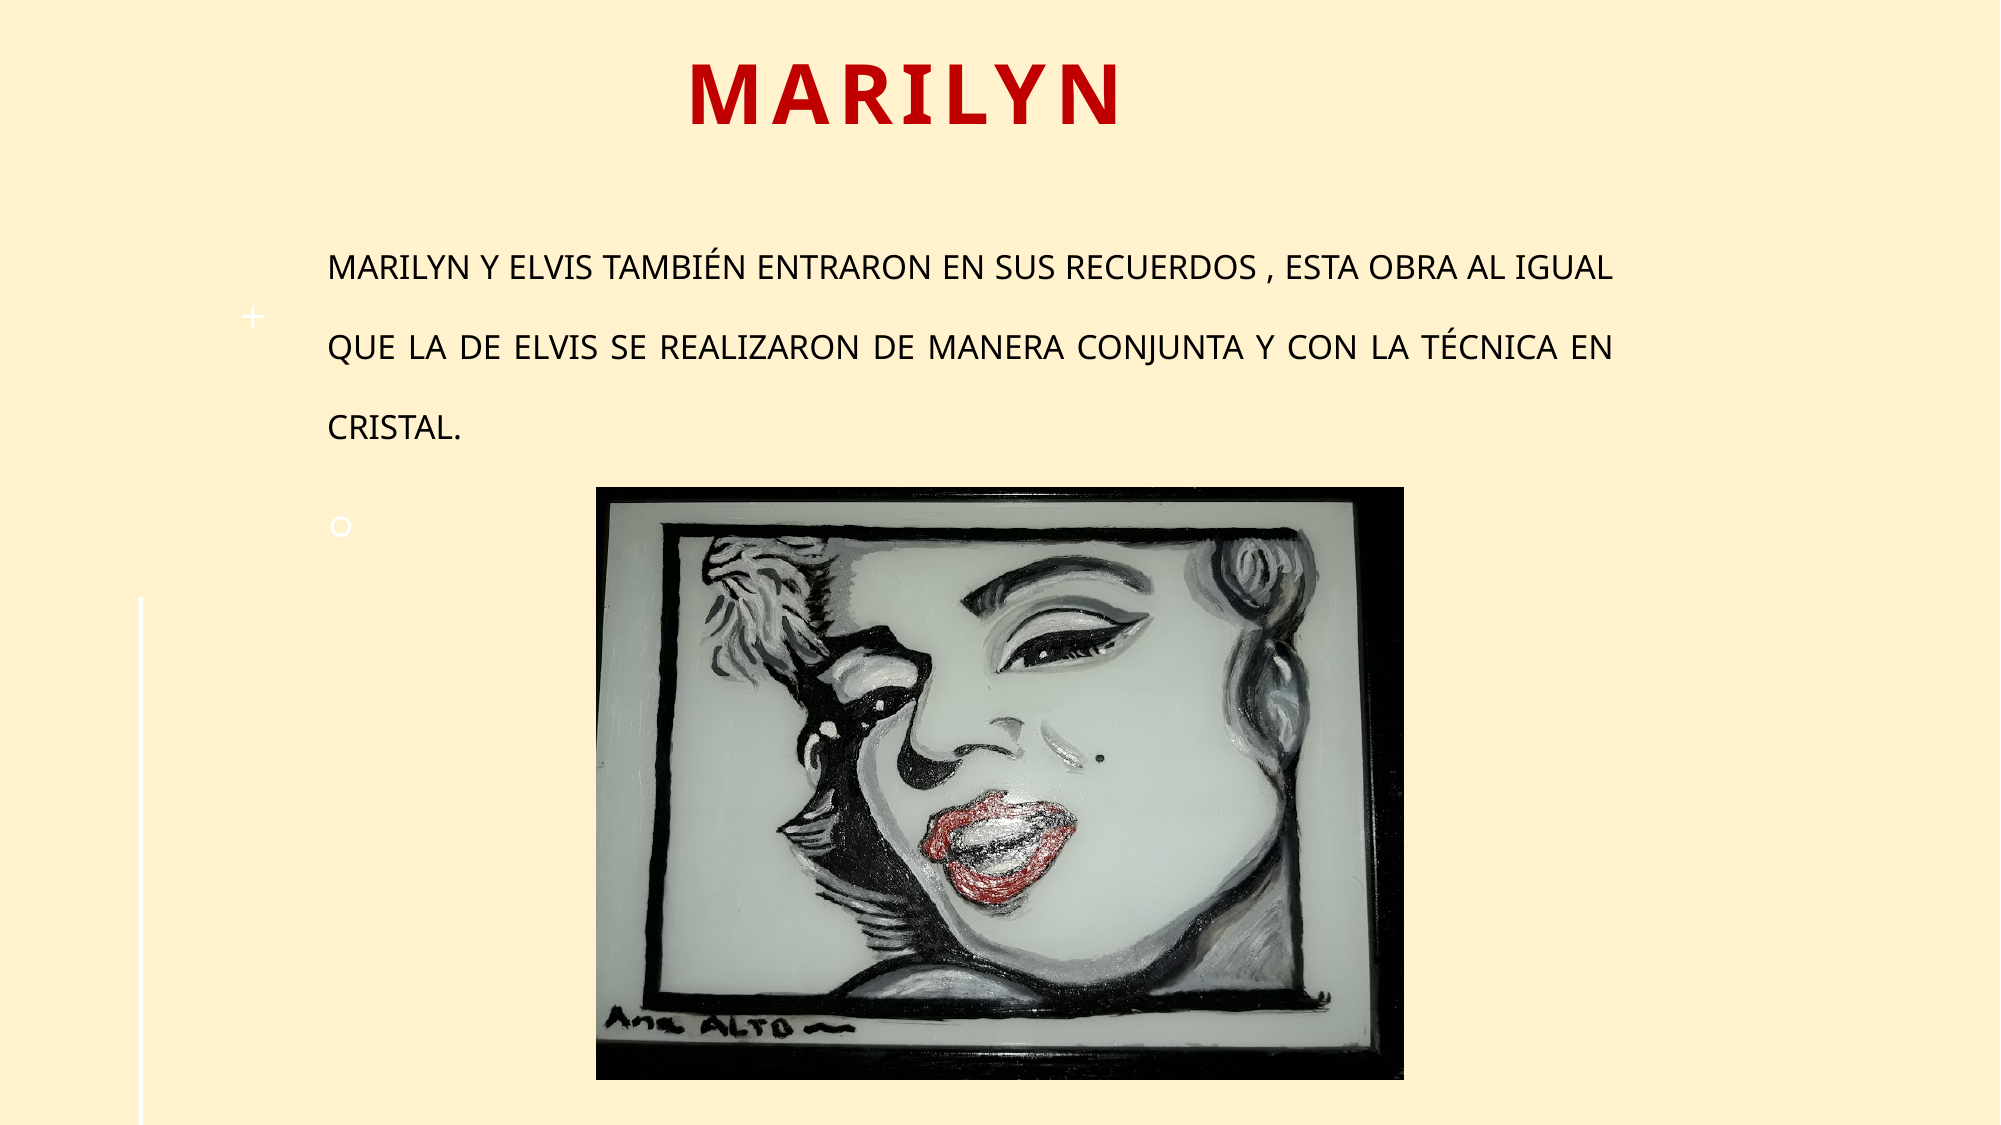

MARILYN
# MARILYN Y ELVIS TAMBIÉN ENTRARON EN SUS RECUERDOS , ESTA OBRA AL IGUAL QUE LA DE ELVIS SE REALIZARON DE MANERA CONJUNTA Y CON LA TÉCNICA EN CRISTAL.